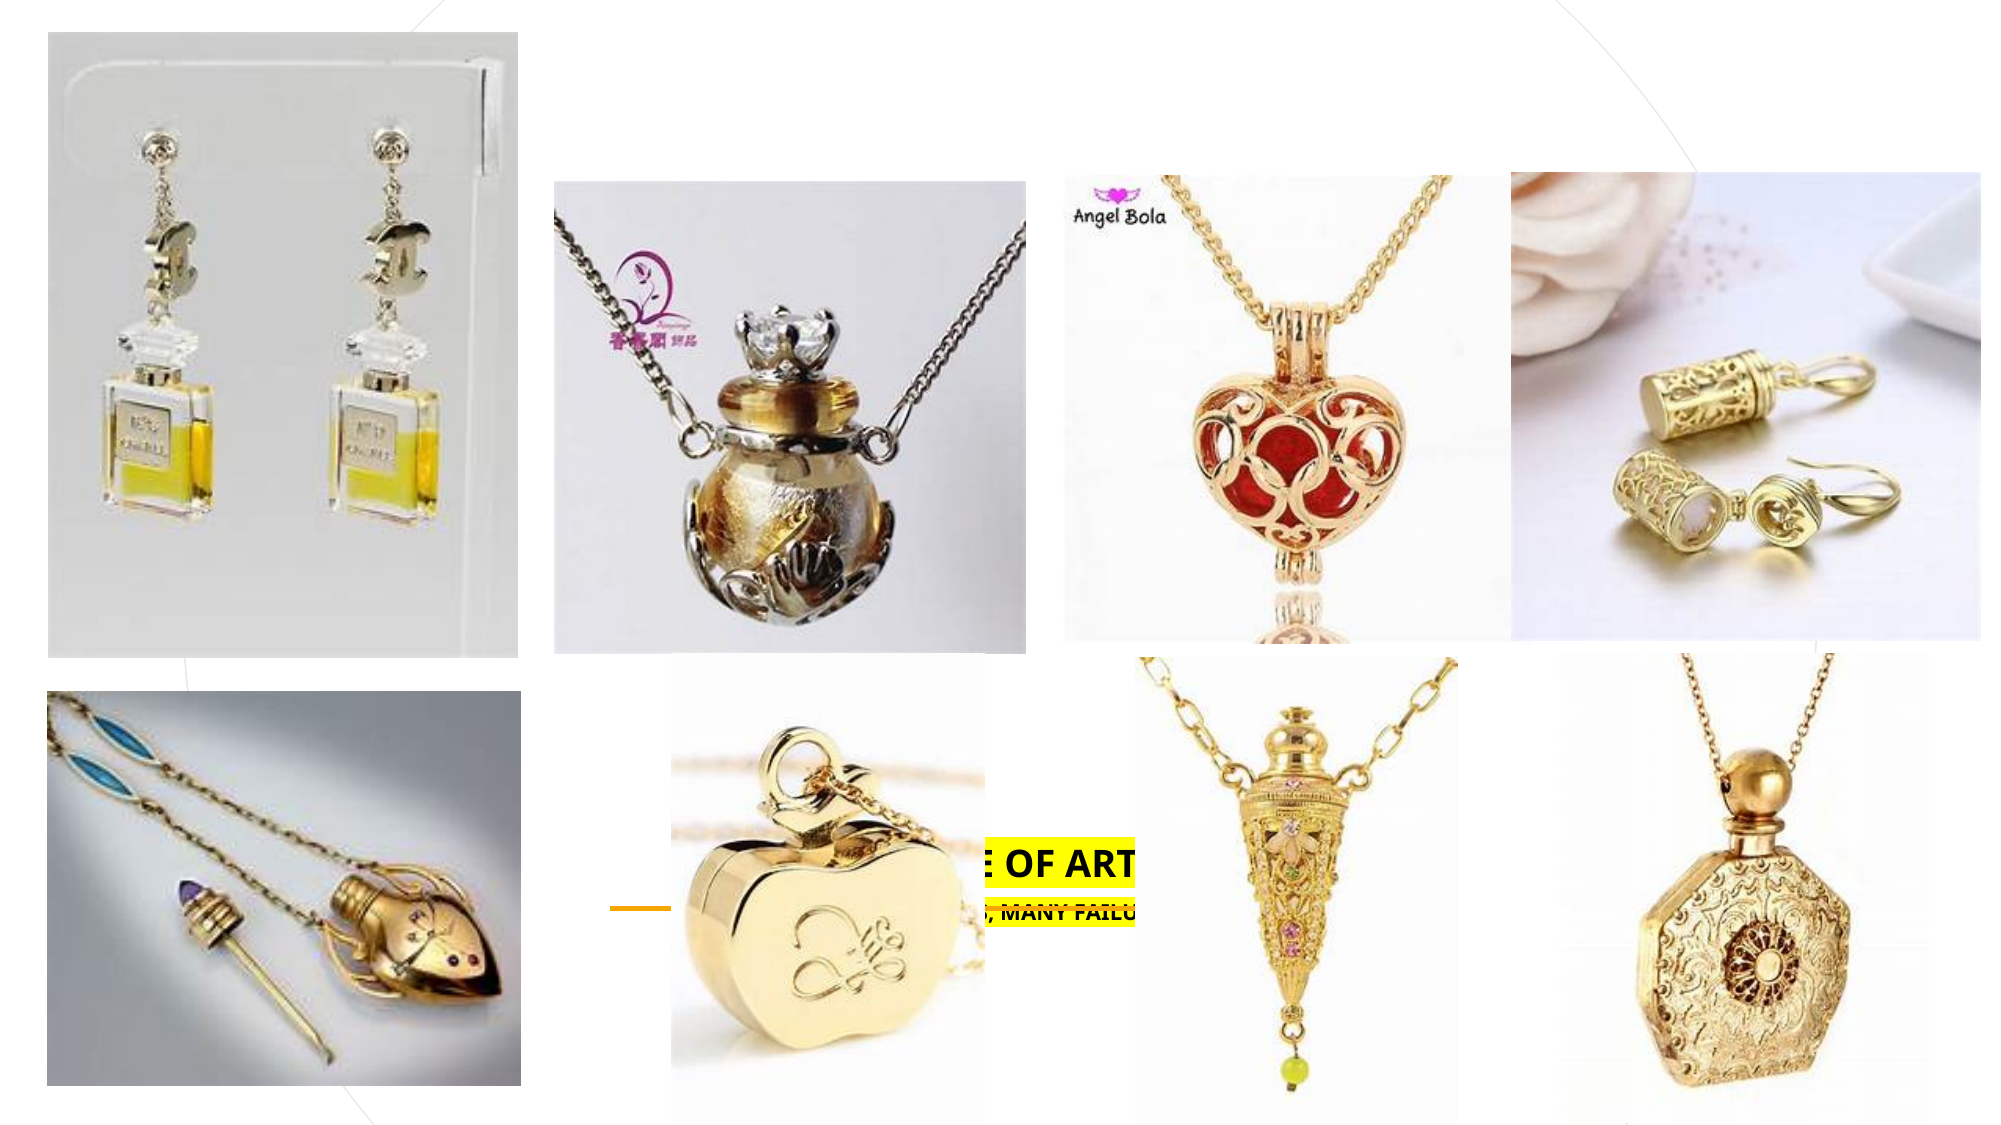

#
 STATE OF ART
MANY TRIALS, MANY FAILURES